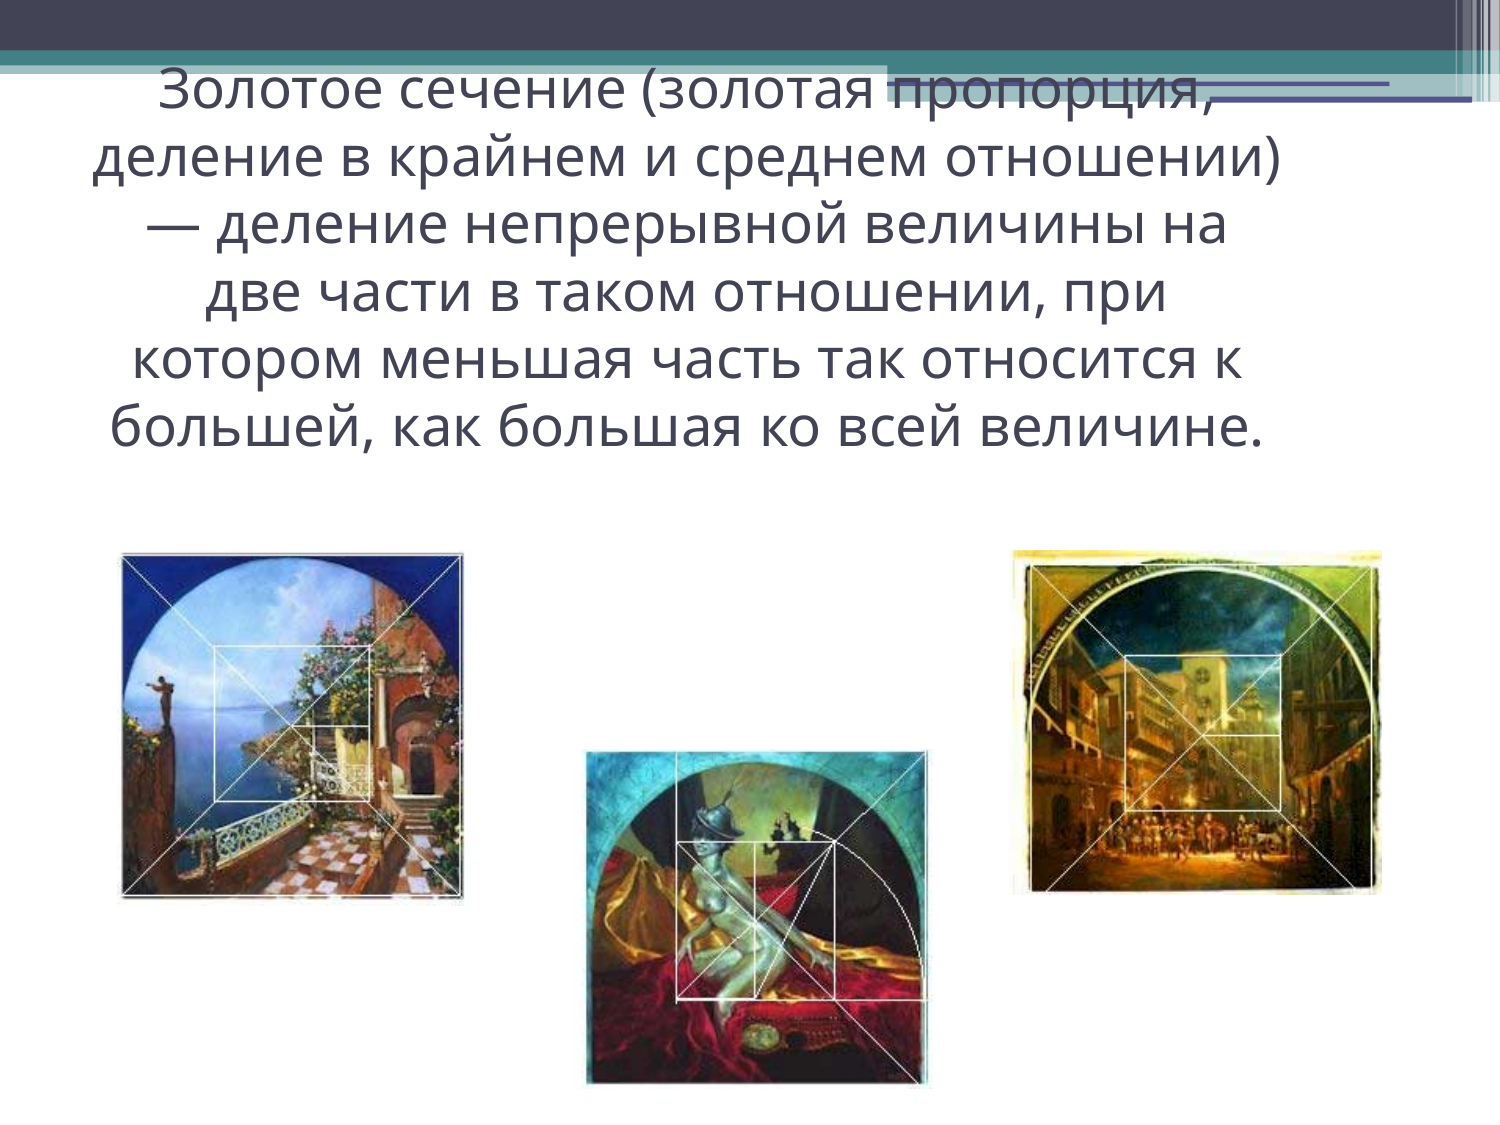

# Золотое сечение (золотая пропорция, деление в крайнем и среднем отношении) — деление непрерывной величины на две части в таком отношении, при котором меньшая часть так относится к большей, как большая ко всей величине.